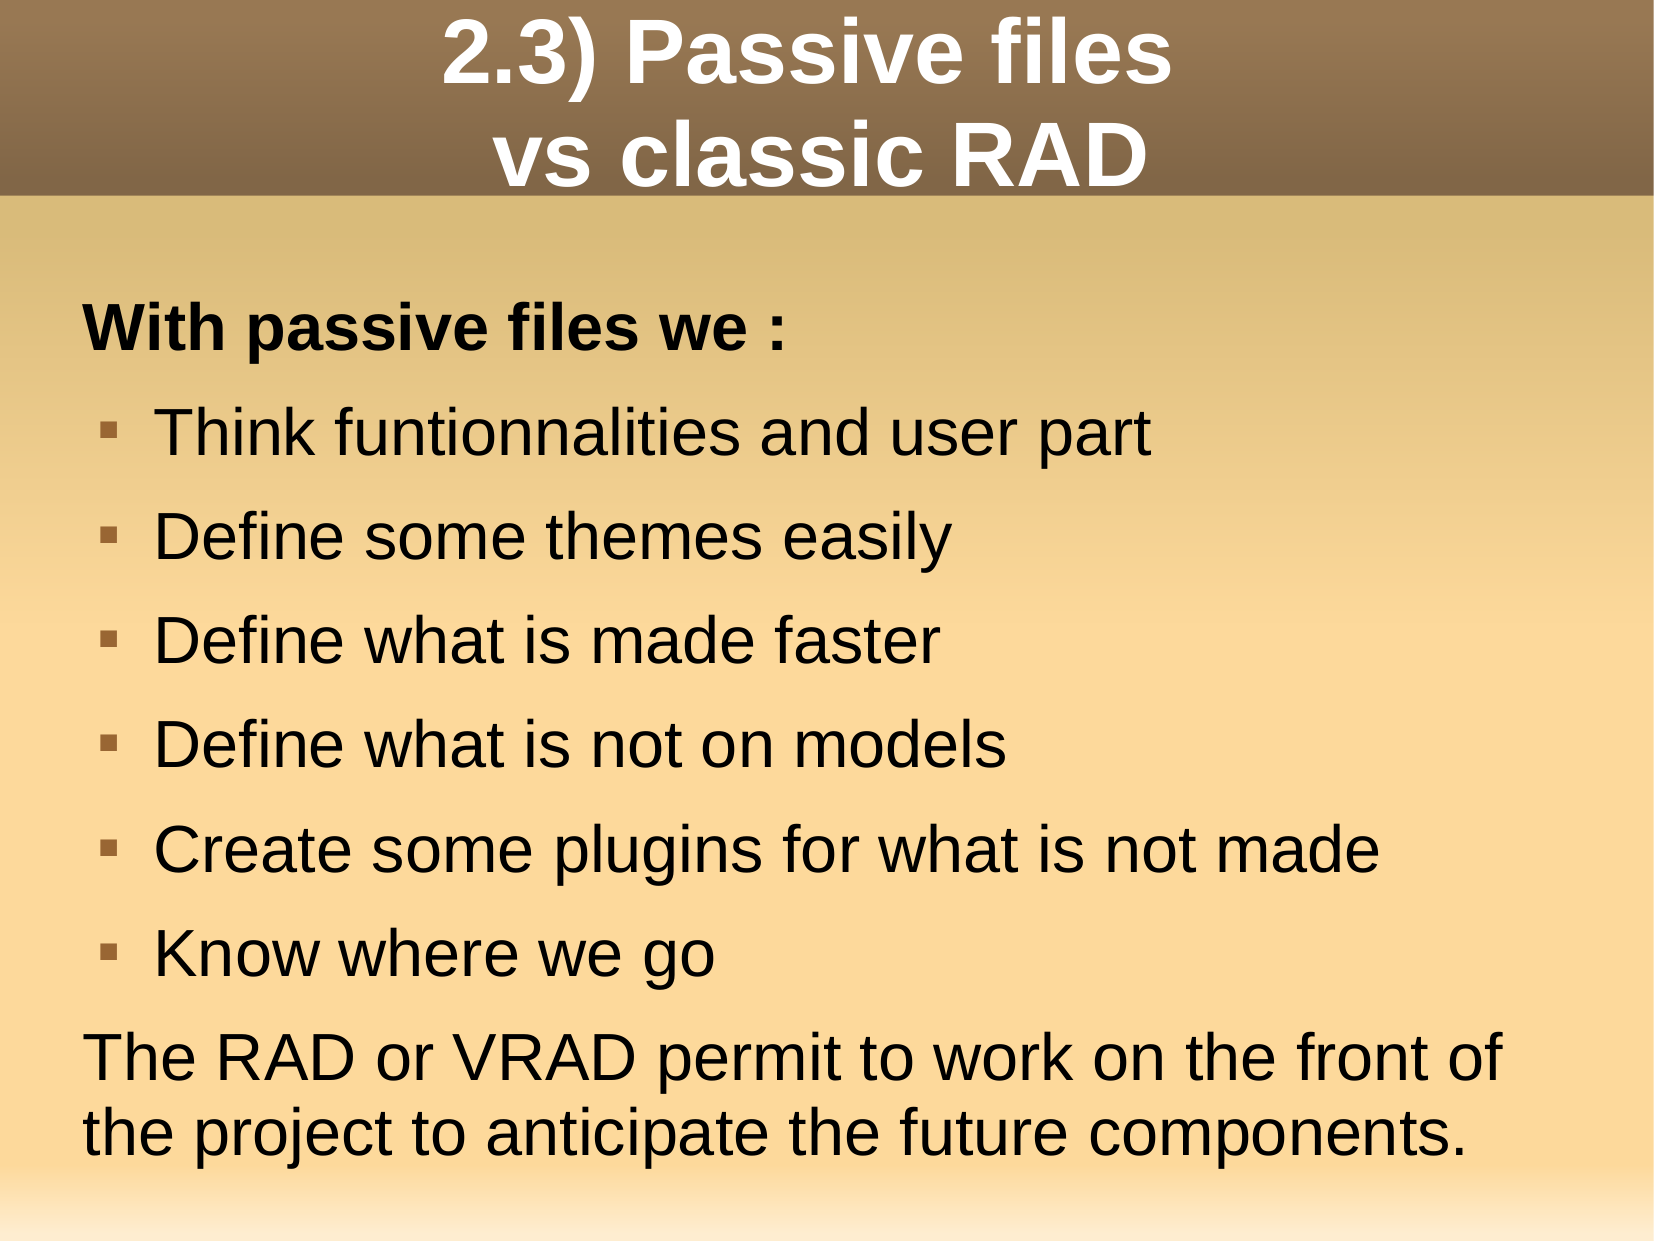

# 2.3) Passive files vs classic RAD
With passive files we :
Think funtionnalities and user part
Define some themes easily
Define what is made faster
Define what is not on models
Create some plugins for what is not made
Know where we go
The RAD or VRAD permit to work on the front of the project to anticipate the future components.